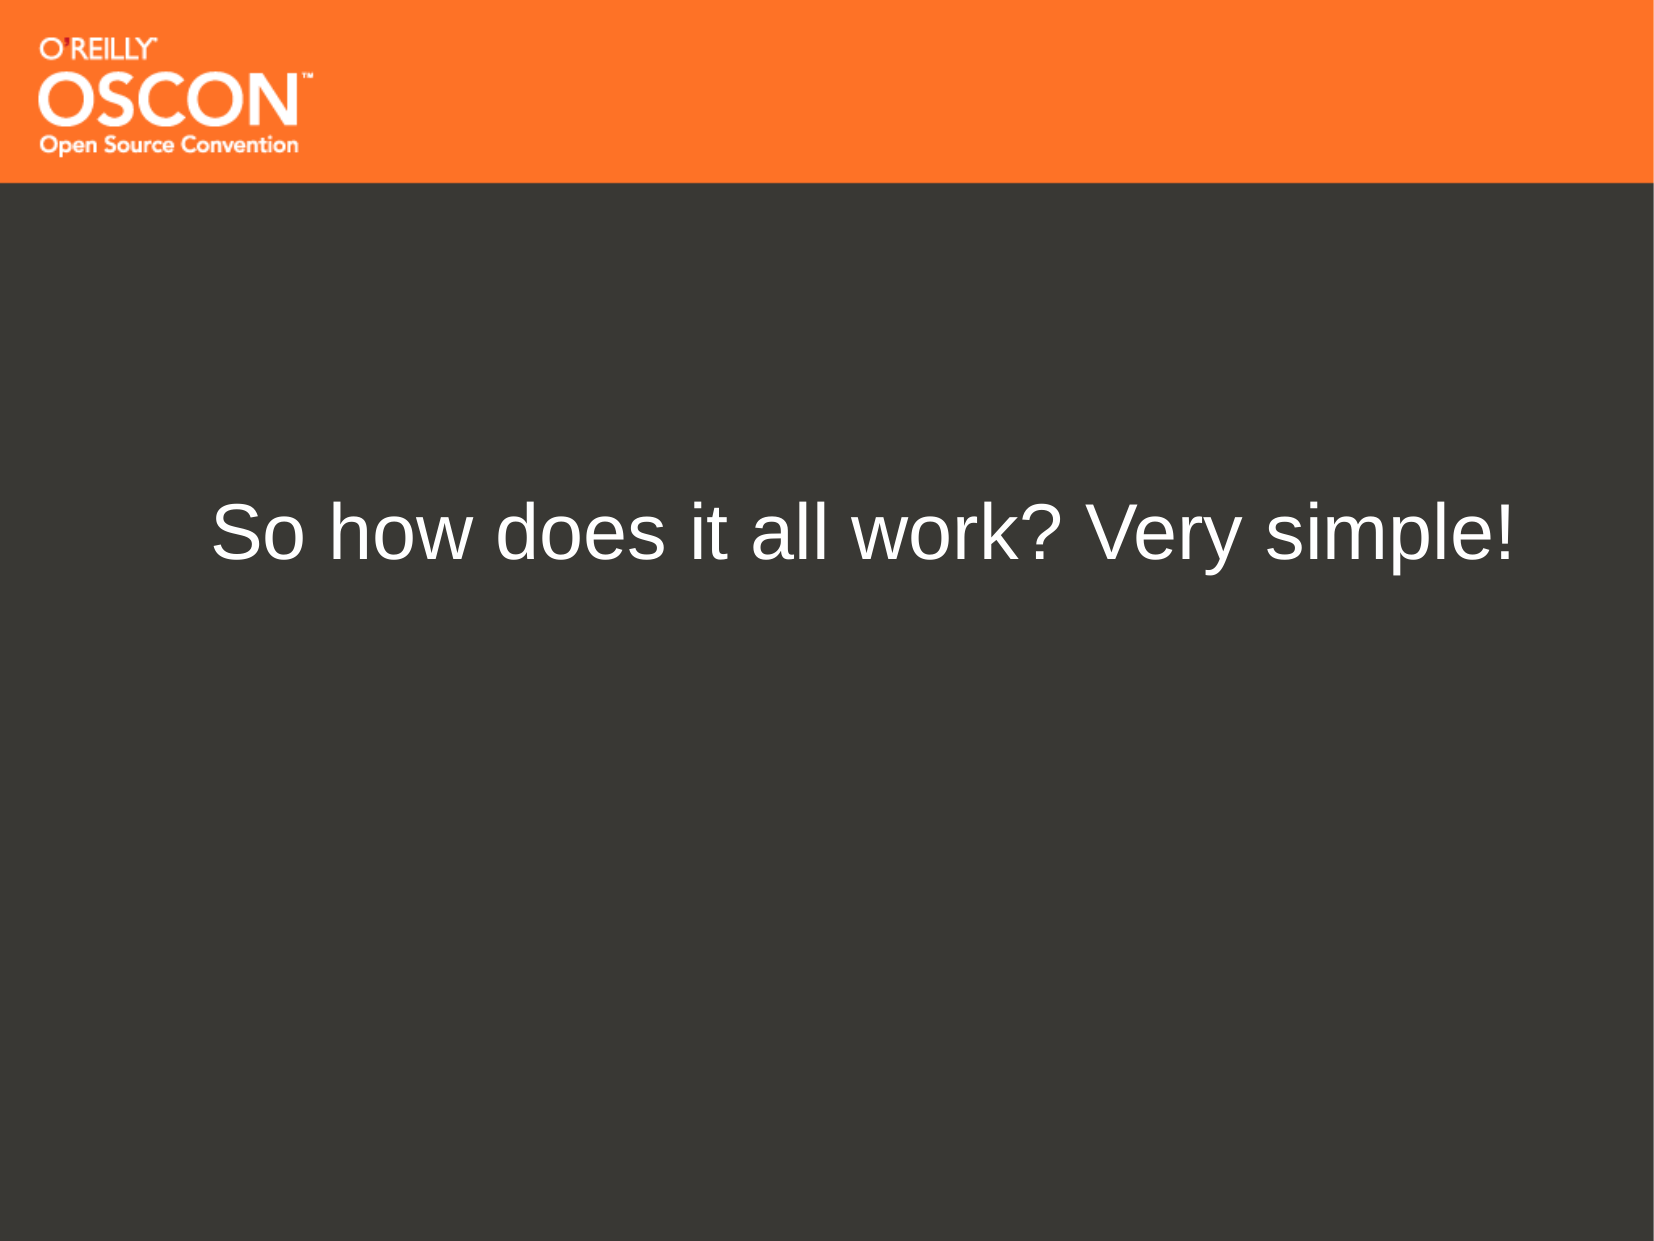

#
So how does it all work? Very simple!